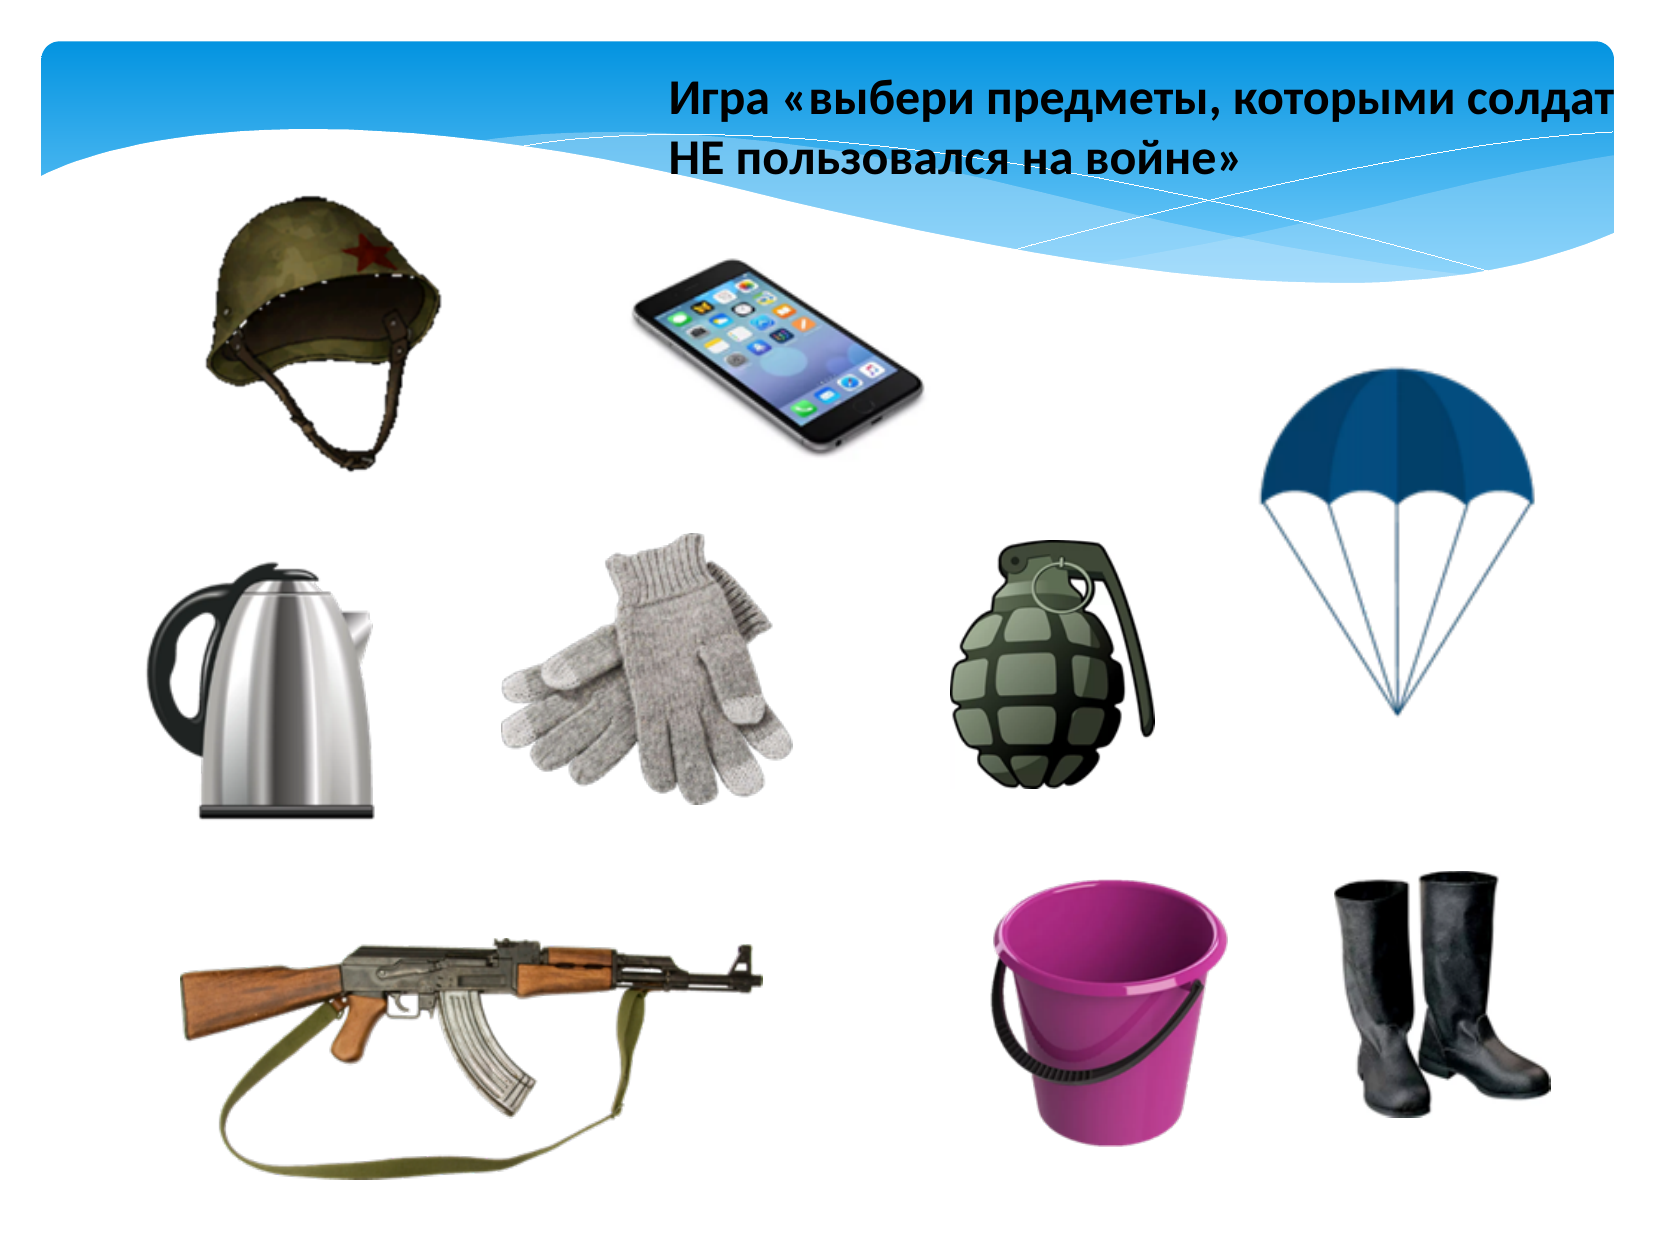

Игра «выбери предметы, которыми солдат
НЕ пользовался на войне»